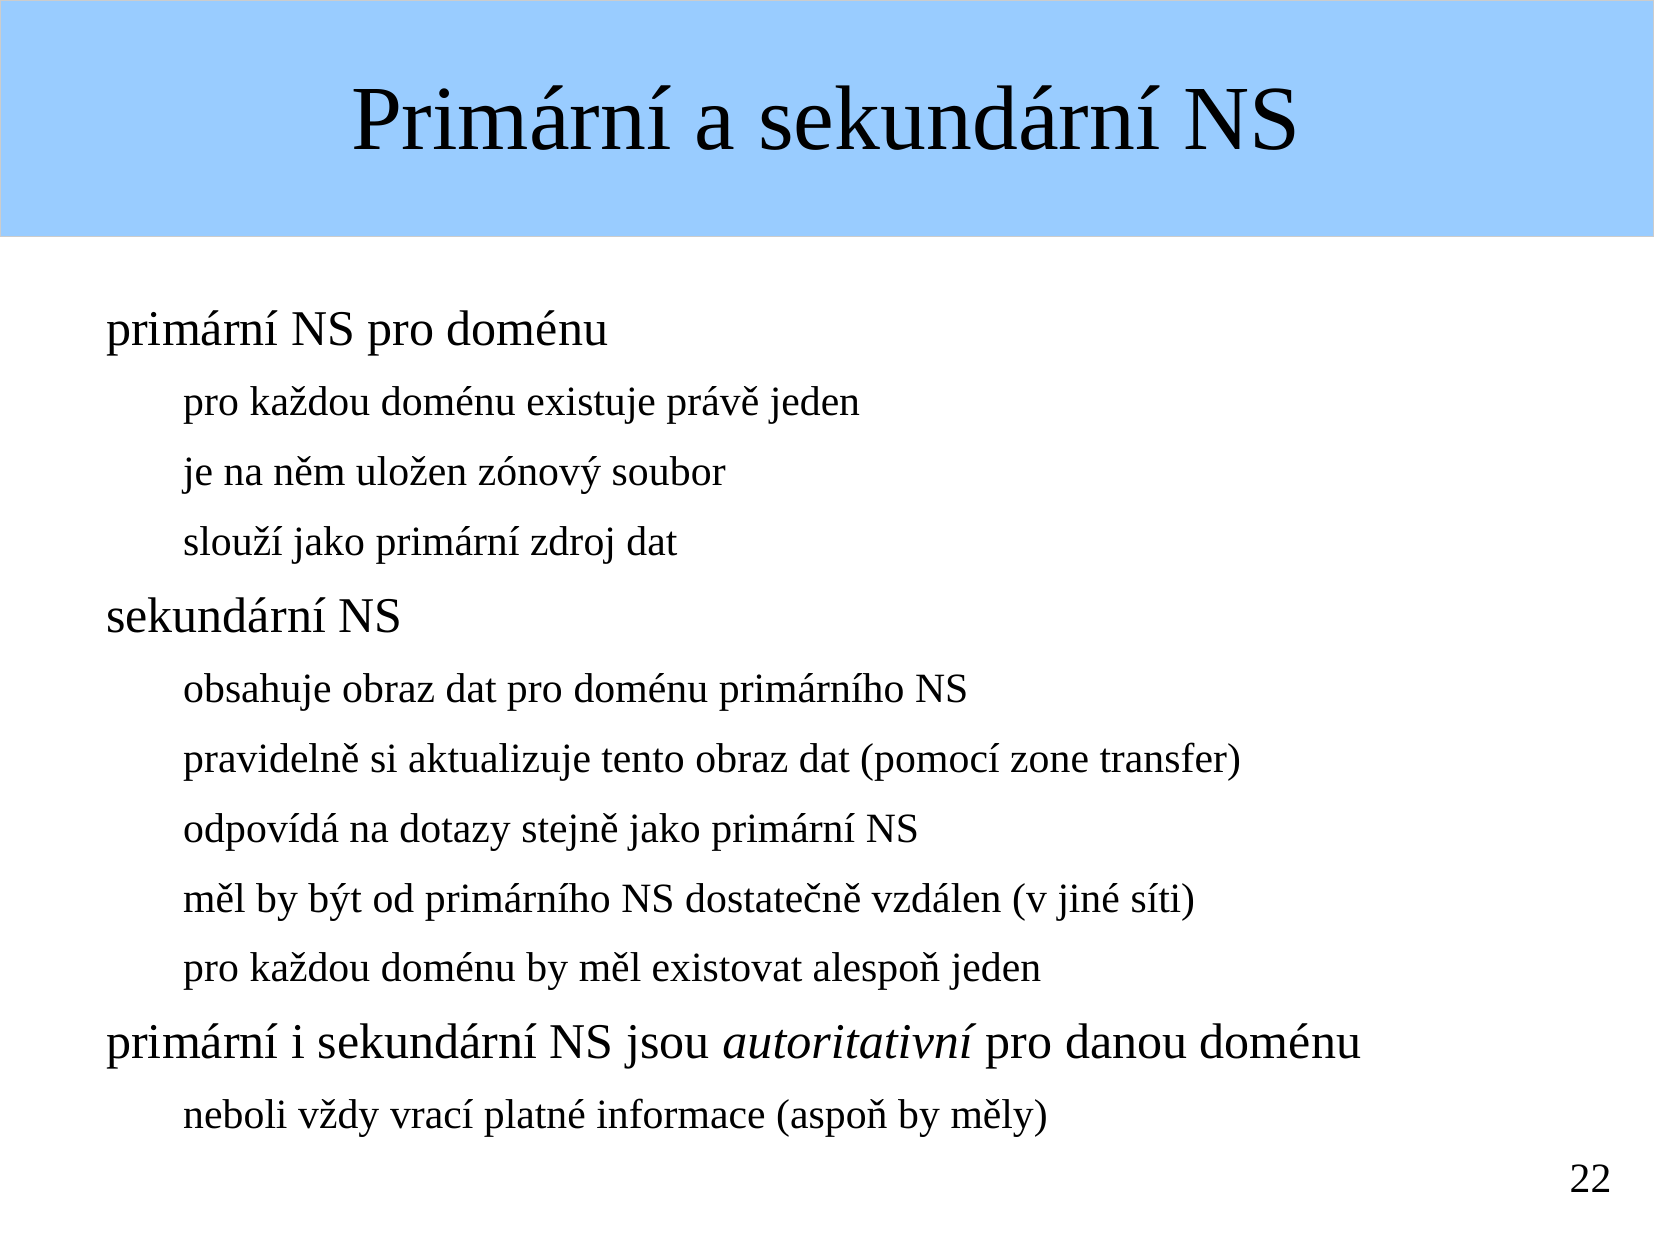

# Primární a sekundární NS
primární NS pro doménu
pro každou doménu existuje právě jeden
je na něm uložen zónový soubor
slouží jako primární zdroj dat
sekundární NS
obsahuje obraz dat pro doménu primárního NS
pravidelně si aktualizuje tento obraz dat (pomocí zone transfer)
odpovídá na dotazy stejně jako primární NS
měl by být od primárního NS dostatečně vzdálen (v jiné síti)
pro každou doménu by měl existovat alespoň jeden
primární i sekundární NS jsou autoritativní pro danou doménu
neboli vždy vrací platné informace (aspoň by měly)